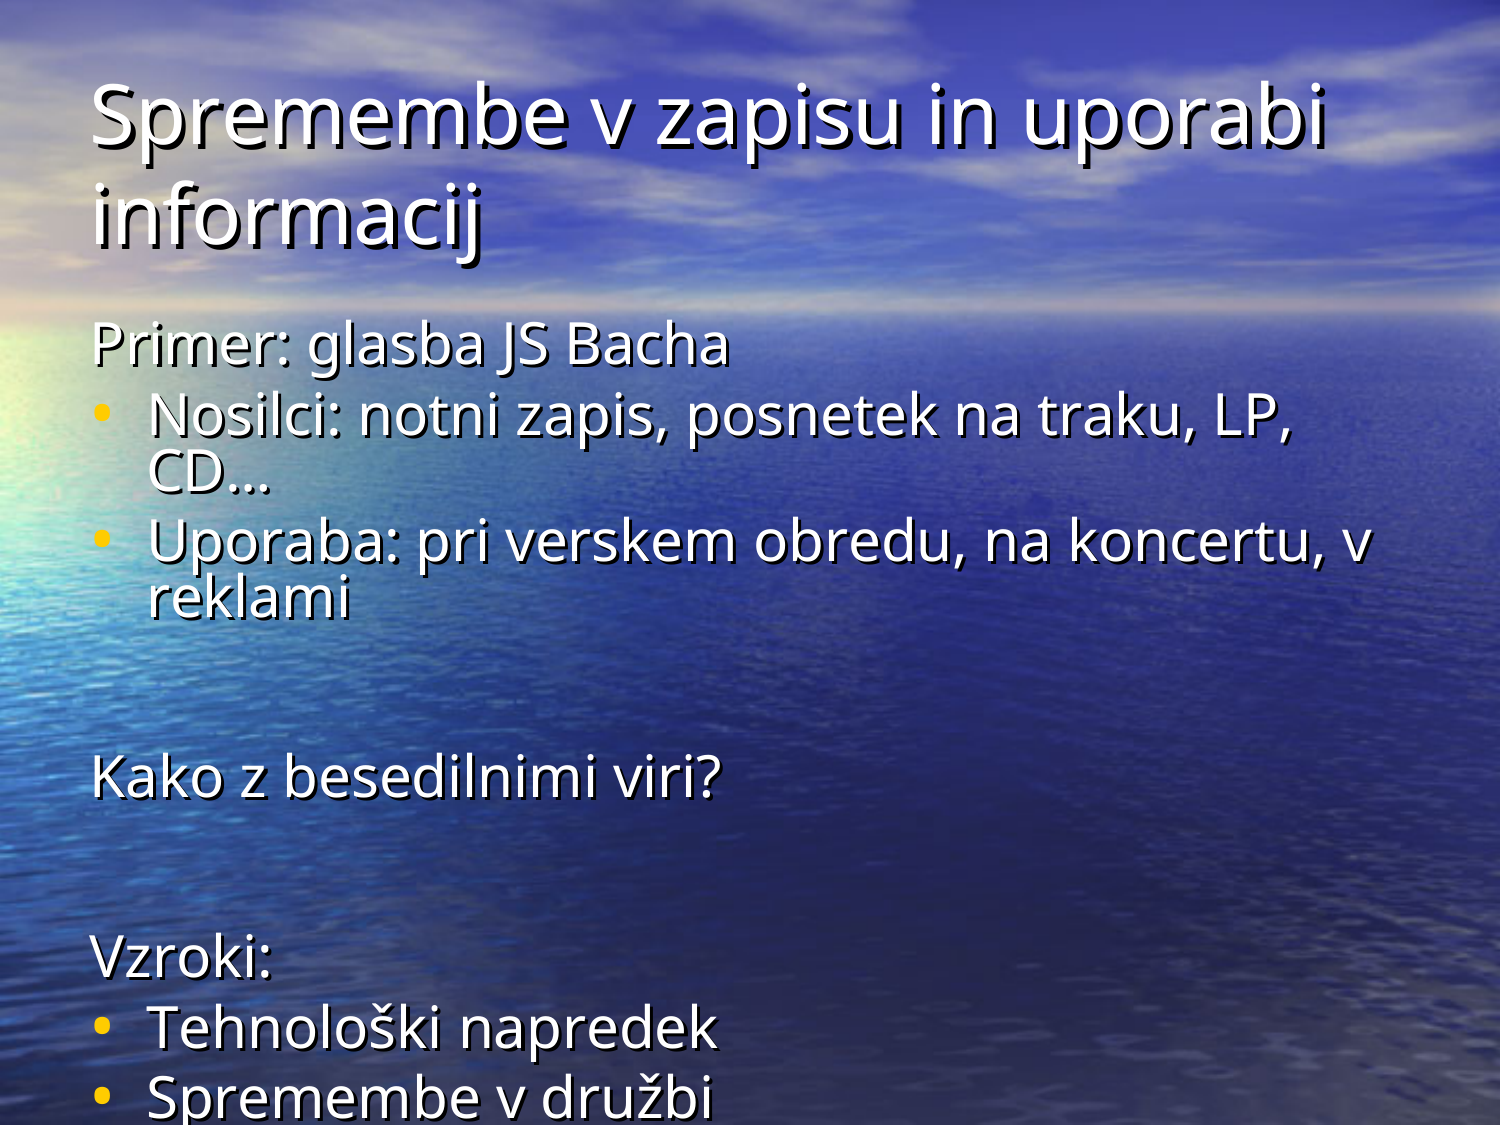

# Spremembe v zapisu in uporabi informacij
Primer: glasba JS Bacha
Nosilci: notni zapis, posnetek na traku, LP, CD…
Uporaba: pri verskem obredu, na koncertu, v reklami
Kako z besedilnimi viri?
Vzroki:
Tehnološki napredek
Spremembe v družbi